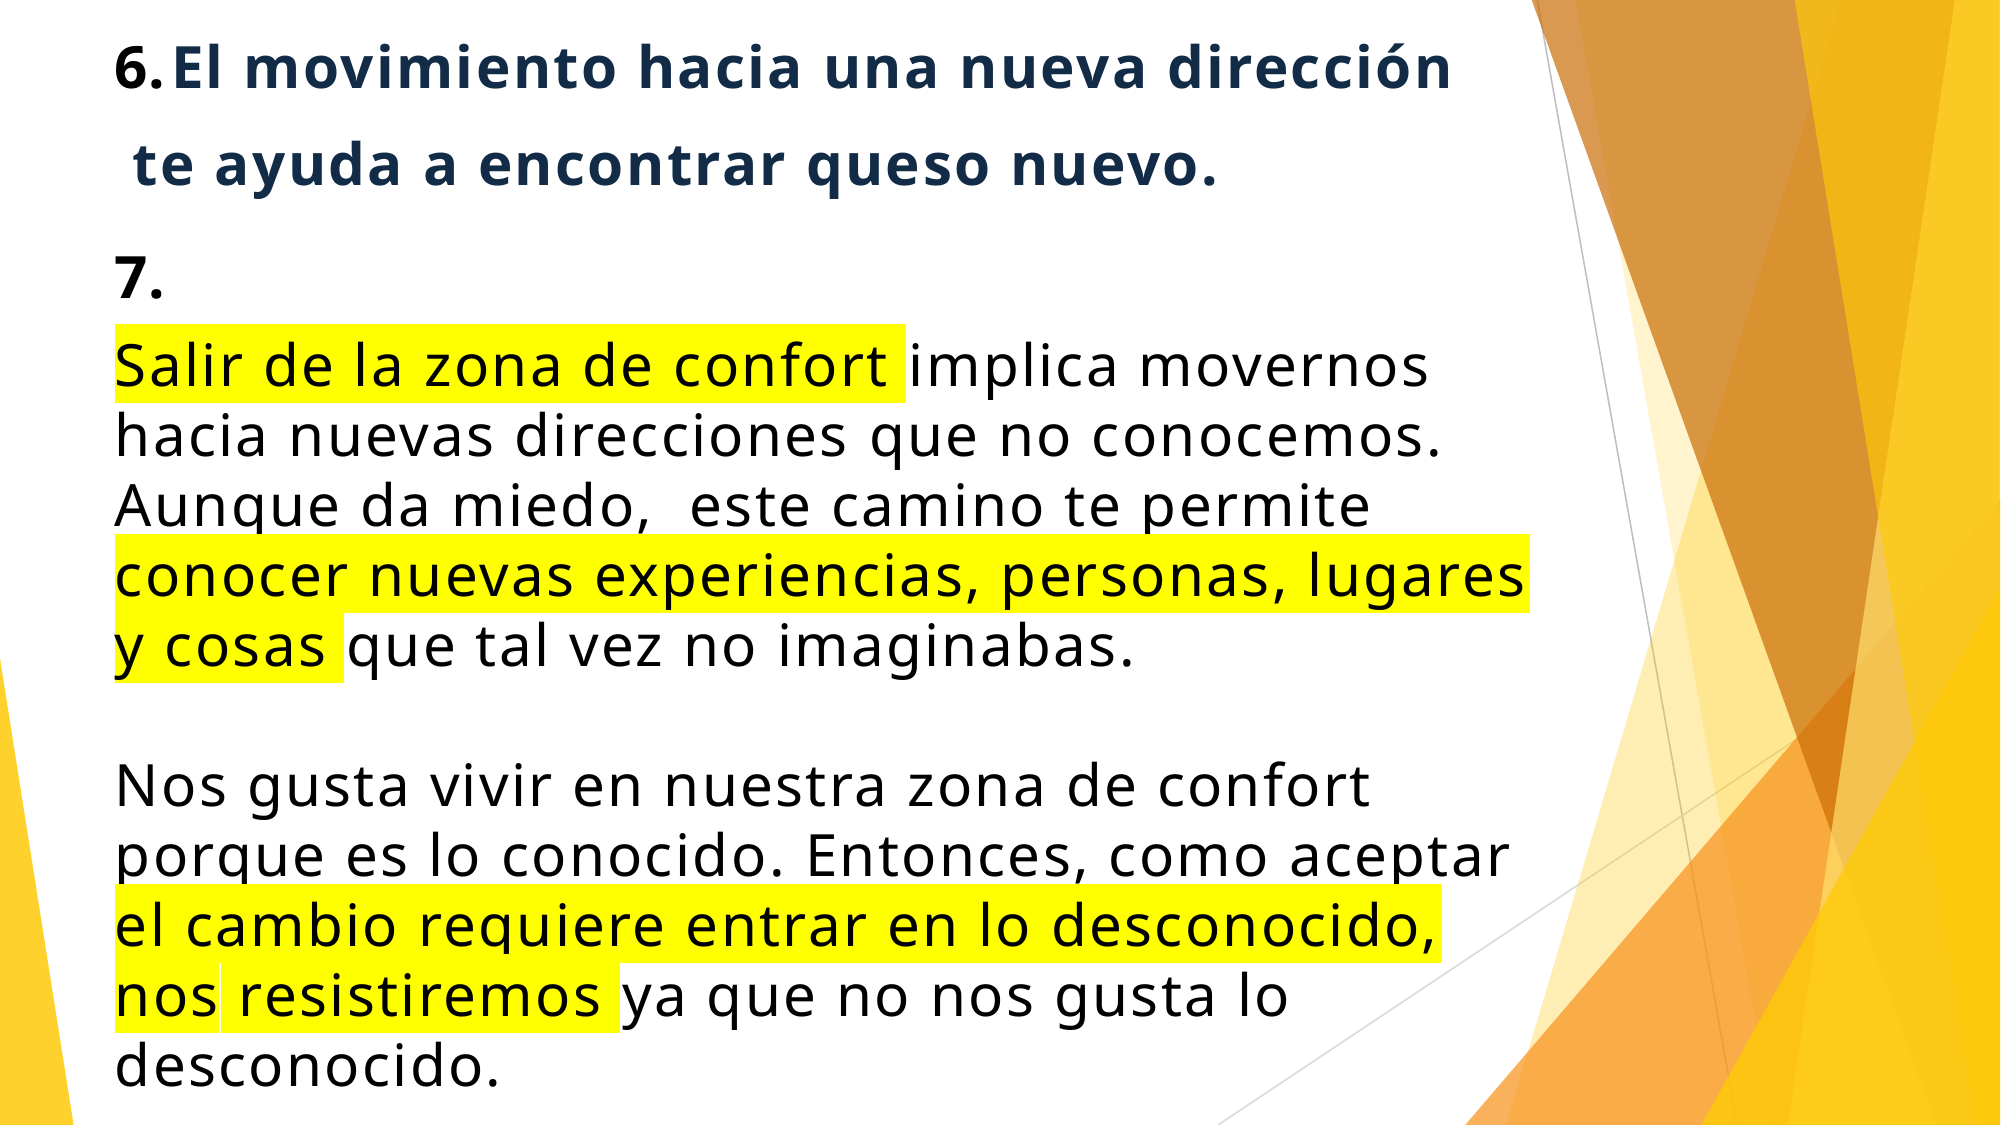

El movimiento hacia una nueva dirección
 te ayuda a encontrar queso nuevo.
Salir de la zona de confort implica movernos hacia nuevas direcciones que no conocemos. Aunque da miedo,  este camino te permite conocer nuevas experiencias, personas, lugares y cosas que tal vez no imaginabas.
Nos gusta vivir en nuestra zona de confort porque es lo conocido. Entonces, como aceptar el cambio requiere entrar en lo desconocido, nos resistiremos ya que no nos gusta lo desconocido.